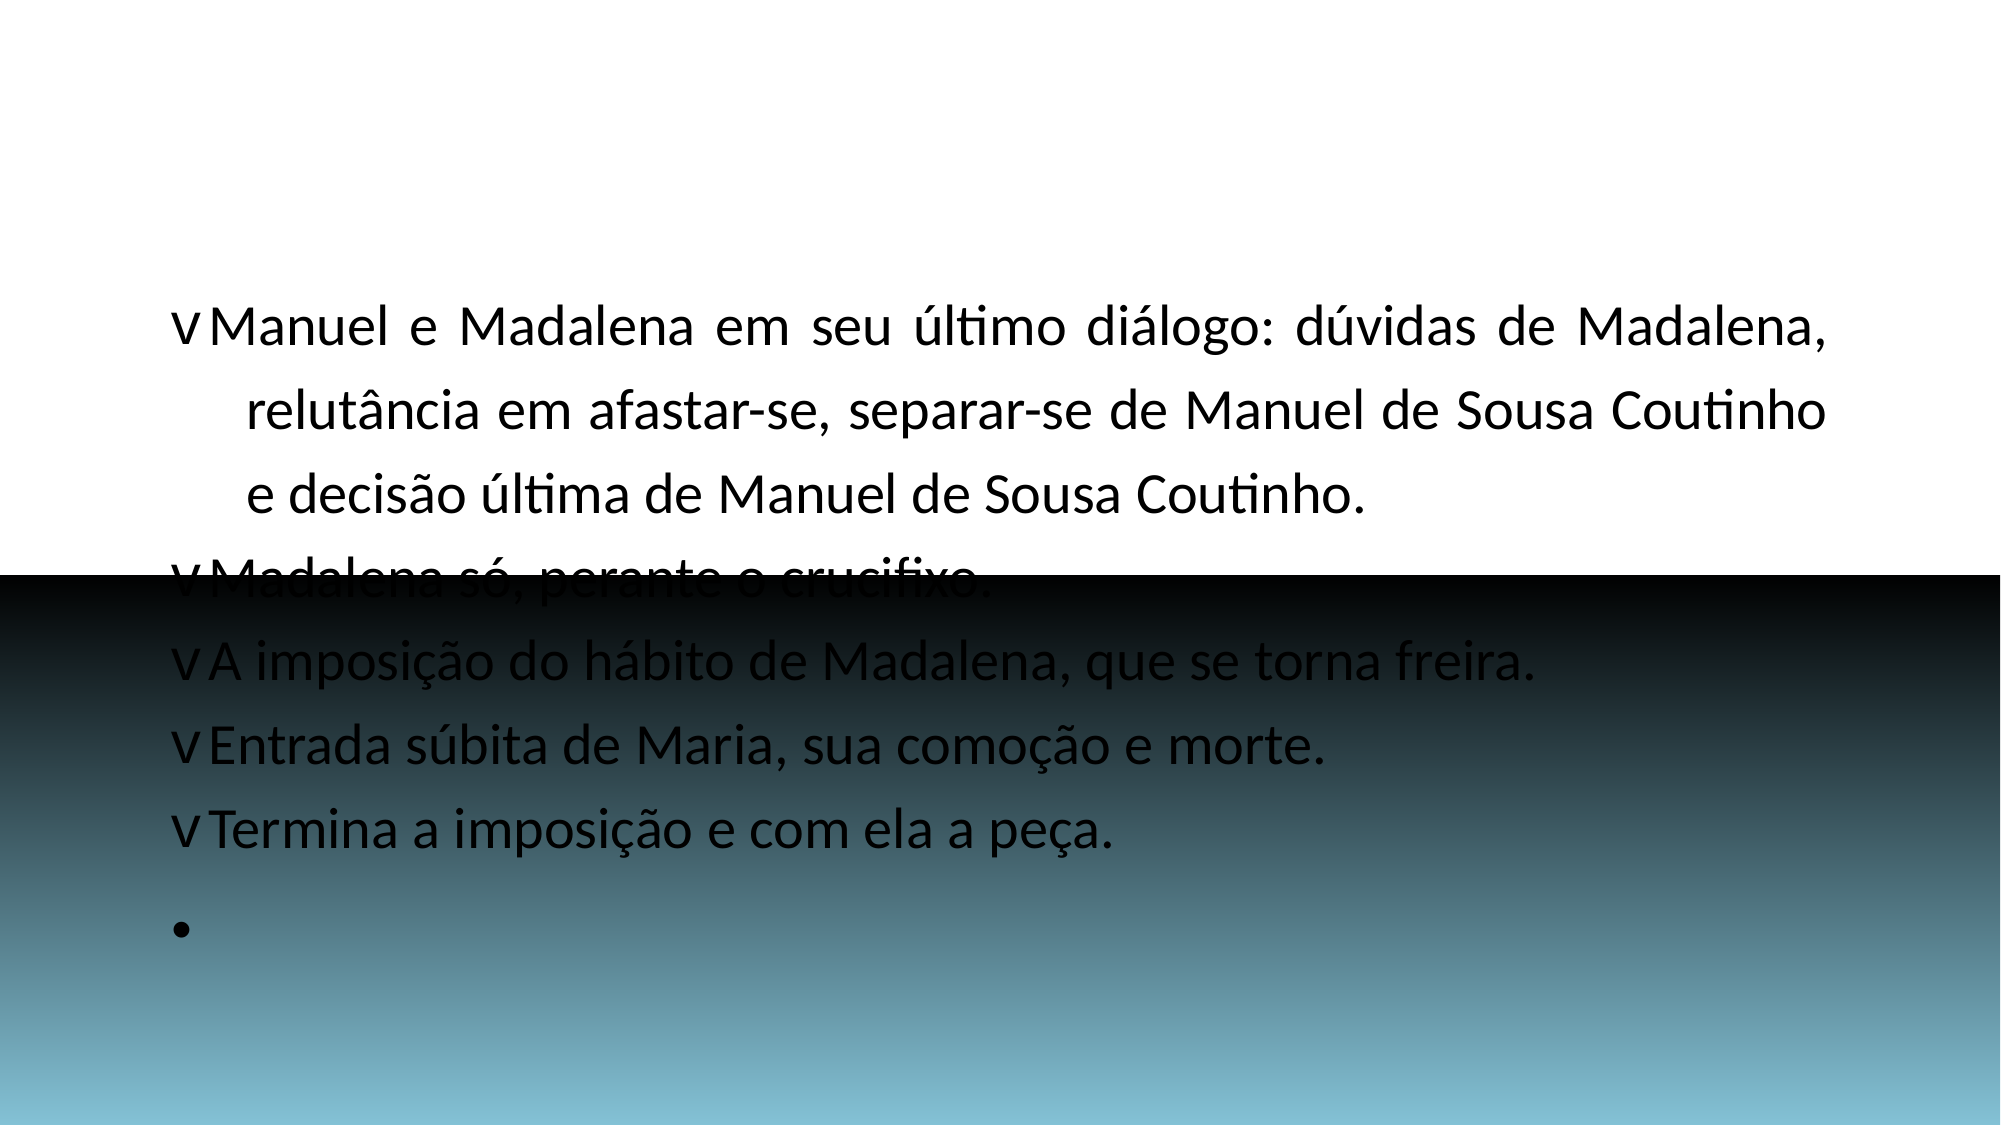

# Manuel e Madalena em seu último diálogo: dúvidas de Madalena, relutância em afastar-se, separar-se de Manuel de Sousa Coutinho e decisão última de Manuel de Sousa Coutinho.
Madalena só, perante o crucifixo.
A imposição do hábito de Madalena, que se torna freira.
Entrada súbita de Maria, sua comoção e morte.
Termina a imposição e com ela a peça.